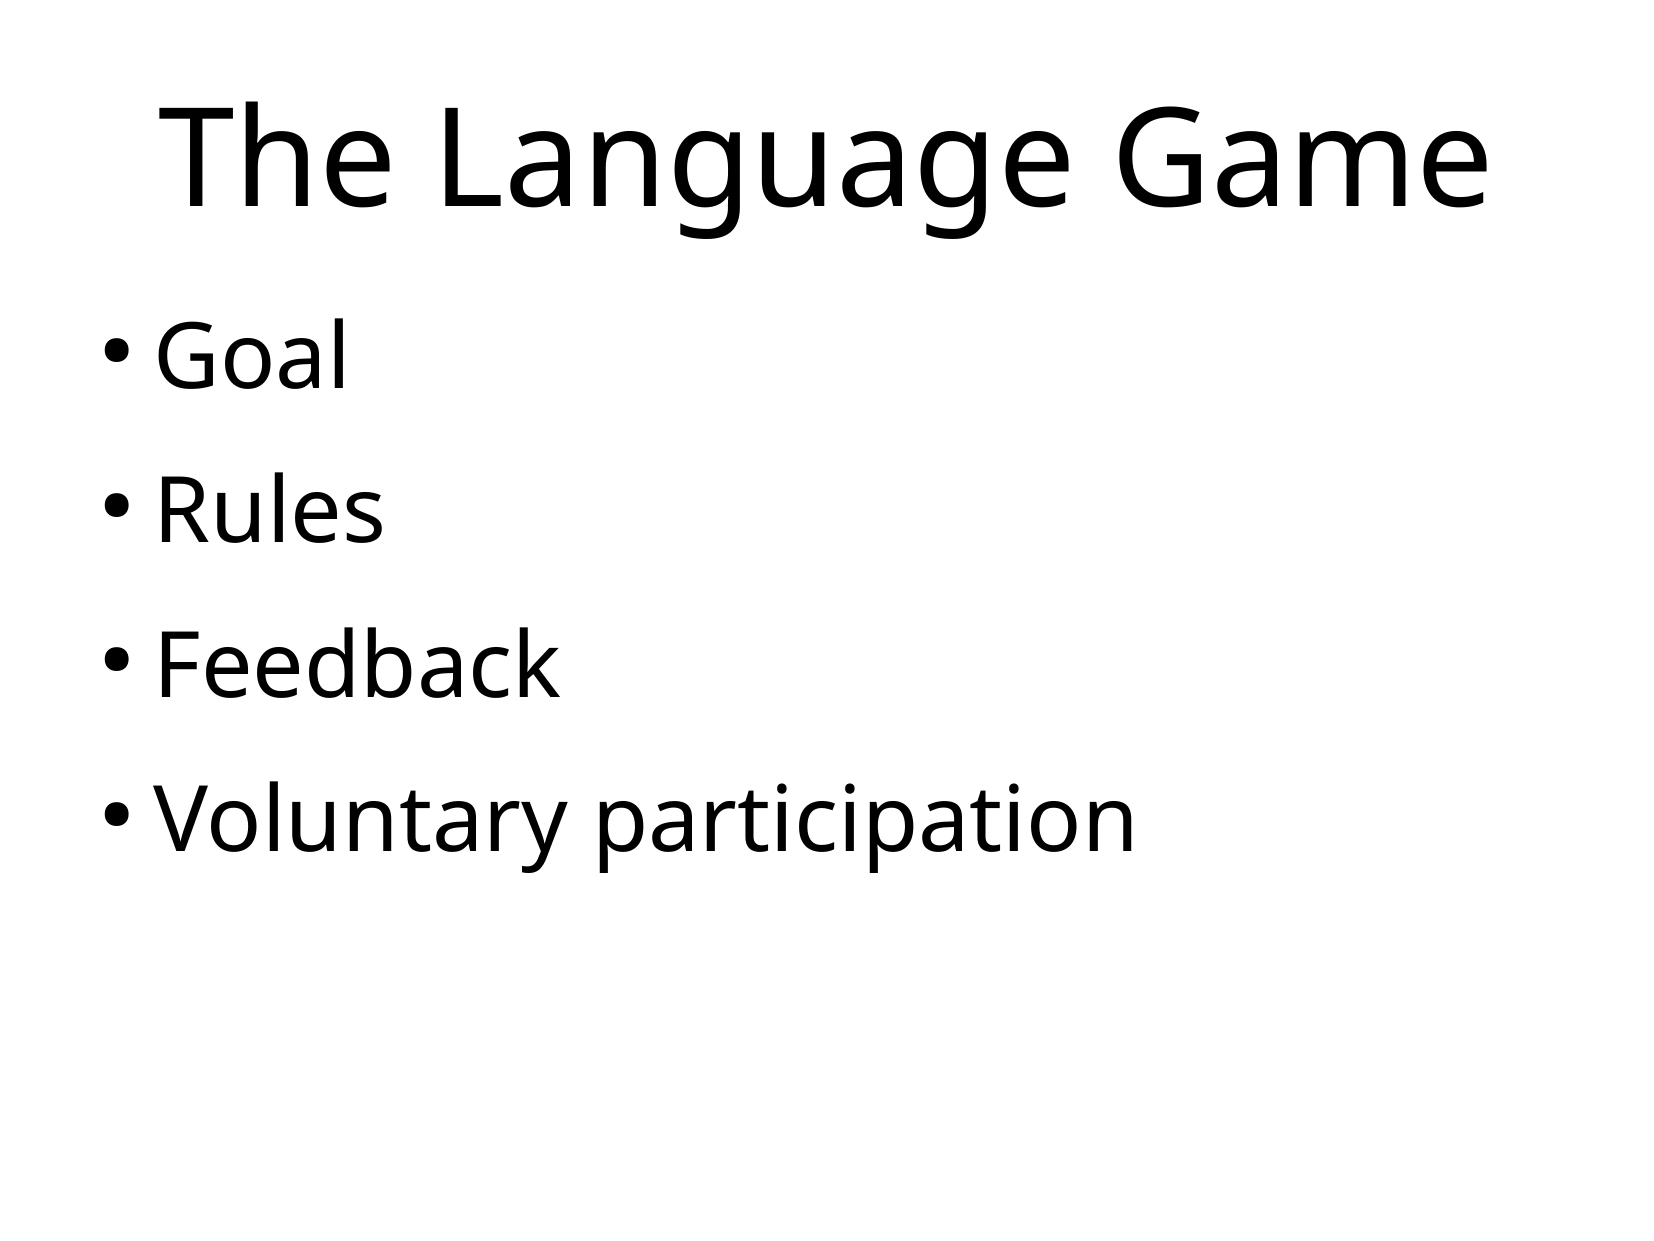

# The Language Game
Goal
Rules
Feedback
Voluntary participation